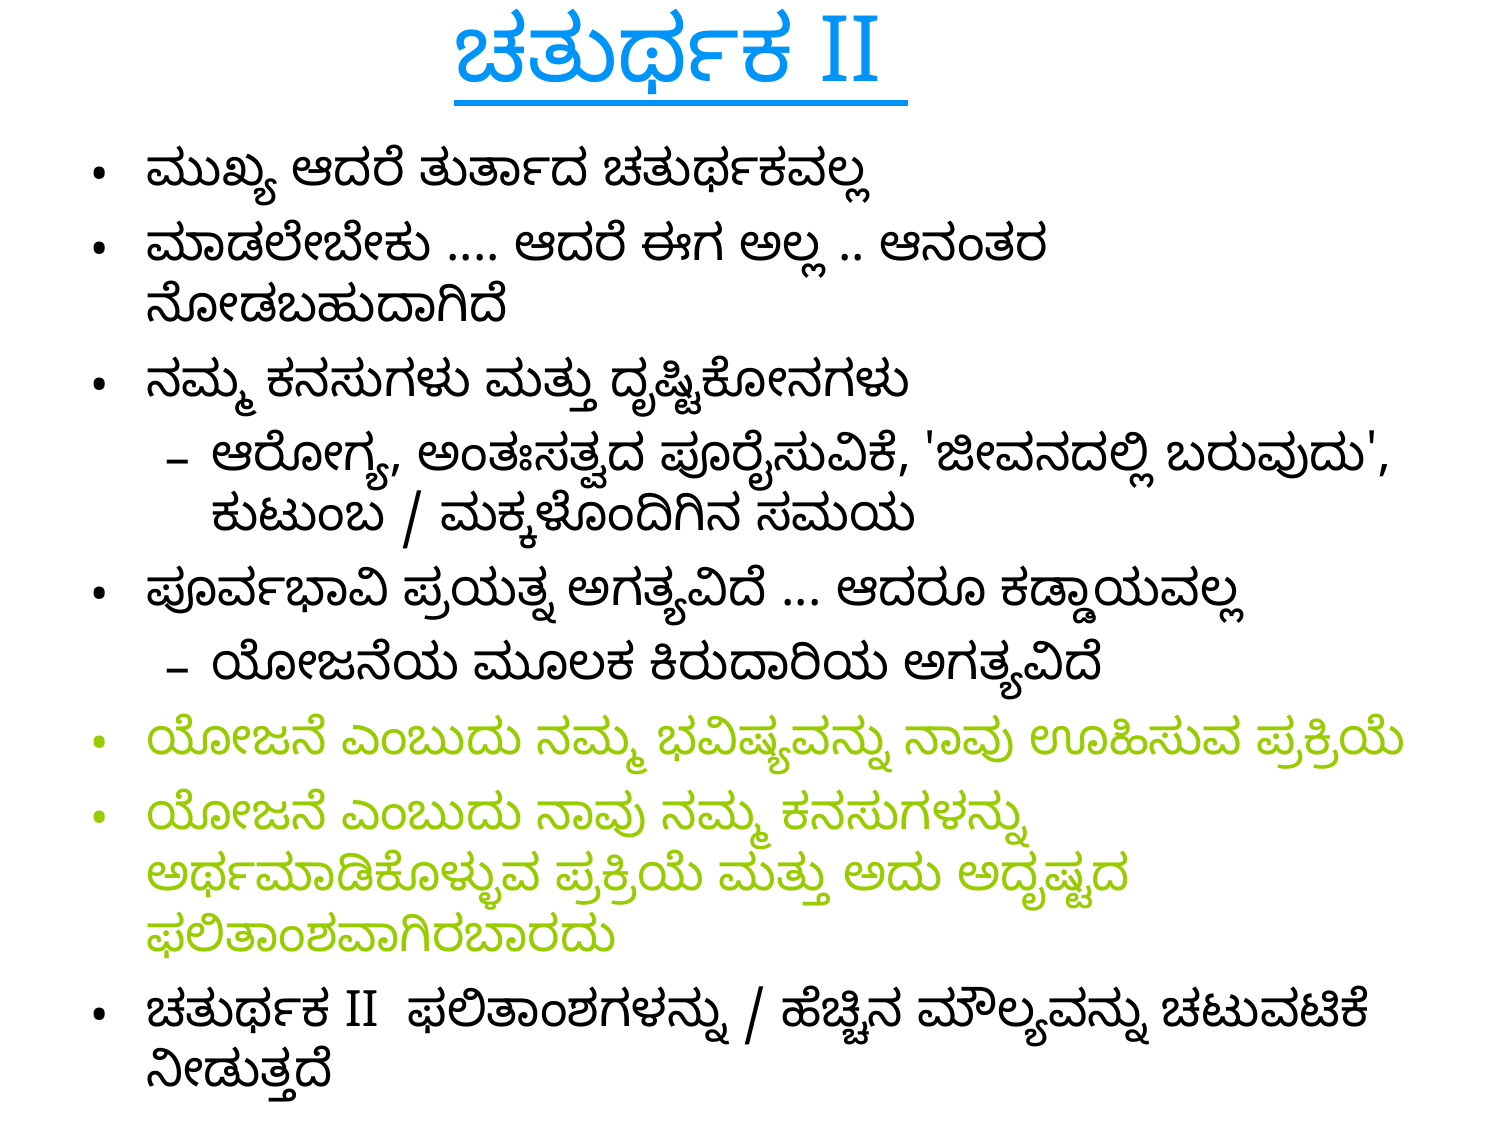

# ಚತುರ್ಥಕ II
ಮುಖ್ಯ ಆದರೆ ತುರ್ತಾದ ಚತುರ್ಥಕವಲ್ಲ
ಮಾಡಲೇಬೇಕು .... ಆದರೆ ಈಗ ಅಲ್ಲ .. ಆನಂತರ ನೋಡಬಹುದಾಗಿದೆ
ನಮ್ಮ ಕನಸುಗಳು ಮತ್ತು ದೃಷ್ಟಿಕೋನಗಳು
ಆರೋಗ್ಯ, ಅಂತಃಸತ್ವದ ಪೂರೈಸುವಿಕೆ, 'ಜೀವನದಲ್ಲಿ ಬರುವುದು', ಕುಟುಂಬ / ಮಕ್ಕಳೊಂದಿಗಿನ ಸಮಯ
ಪೂರ್ವಭಾವಿ ಪ್ರಯತ್ನ ಅಗತ್ಯವಿದೆ ... ಆದರೂ ಕಡ್ಡಾಯವಲ್ಲ
ಯೋಜನೆಯ ಮೂಲಕ ಕಿರುದಾರಿಯ ಅಗತ್ಯವಿದೆ
ಯೋಜನೆ ಎಂಬುದು ನಮ್ಮ ಭವಿಷ್ಯವನ್ನು ನಾವು ಊಹಿಸುವ ಪ್ರಕ್ರಿಯೆ
ಯೋಜನೆ ಎಂಬುದು ನಾವು ನಮ್ಮ ಕನಸುಗಳನ್ನು ಅರ್ಥಮಾಡಿಕೊಳ್ಳುವ ಪ್ರಕ್ರಿಯೆ ಮತ್ತು ಅದು ಅದೃಷ್ಟದ ಫಲಿತಾಂಶವಾಗಿರಬಾರದು
ಚತುರ್ಥಕ II ಫಲಿತಾಂಶಗಳನ್ನು / ಹೆಚ್ಚಿನ ಮೌಲ್ಯವನ್ನು ಚಟುವಟಿಕೆ ನೀಡುತ್ತದೆ